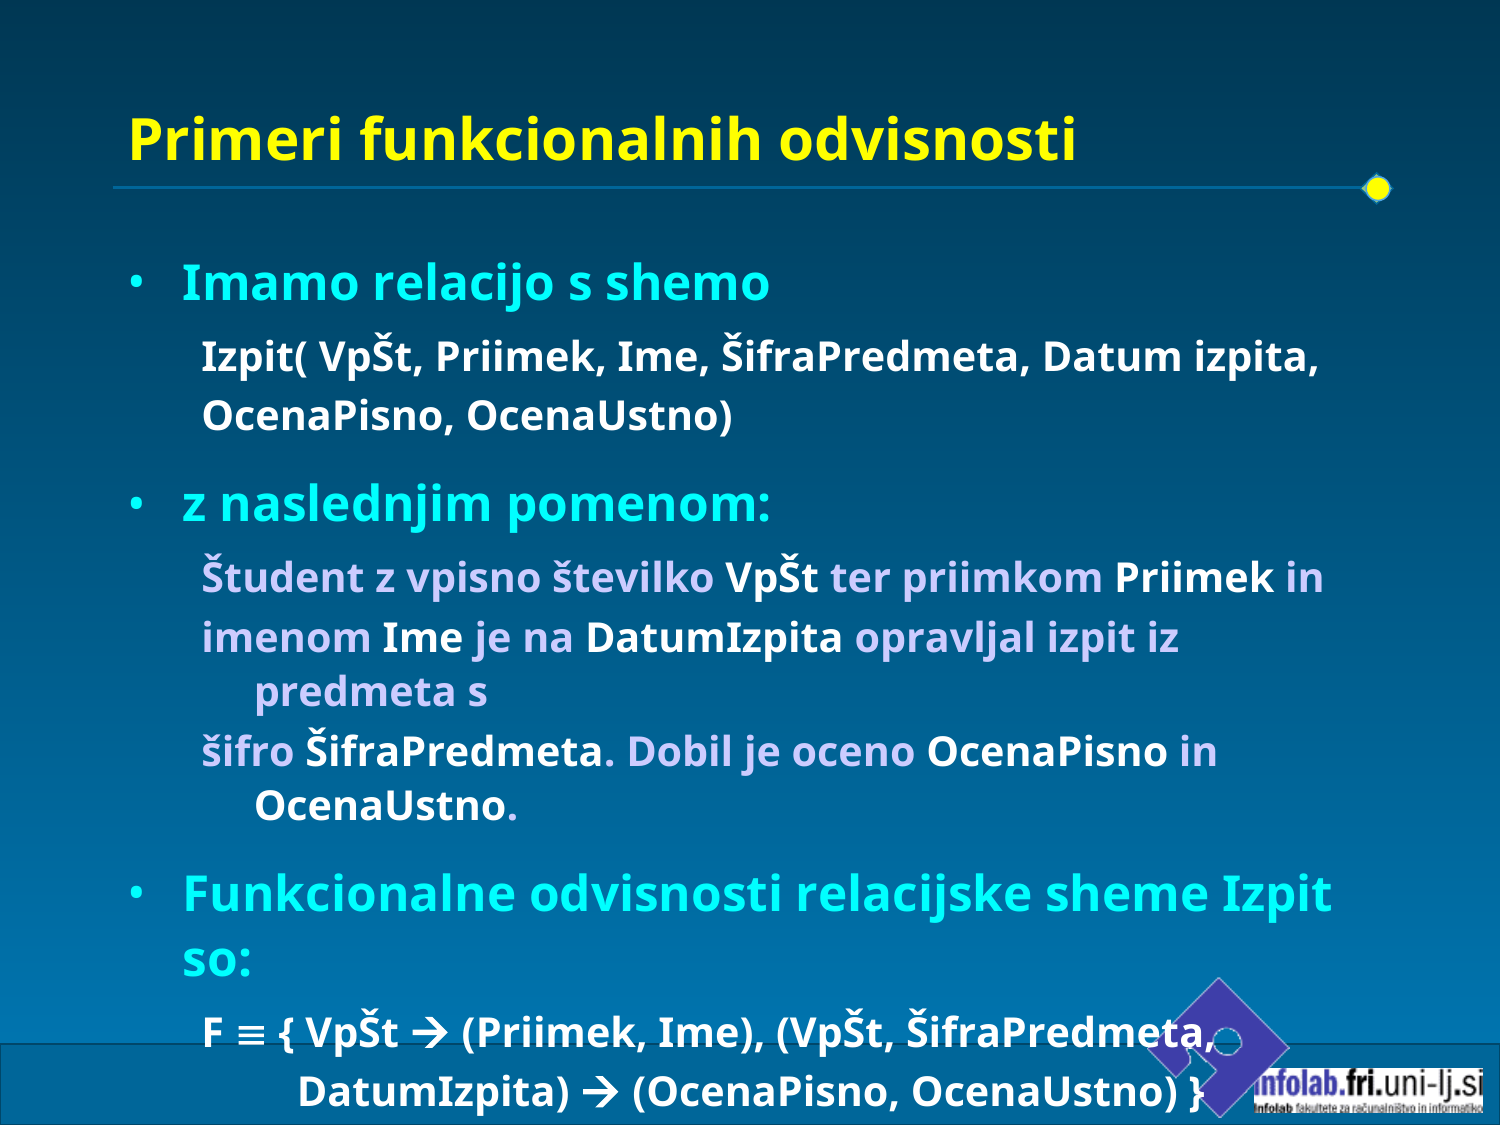

# Primeri funkcionalnih odvisnosti
Imamo relacijo s shemo
Izpit( VpŠt, Priimek, Ime, ŠifraPredmeta, Datum izpita,
OcenaPisno, OcenaUstno)
z naslednjim pomenom:
Študent z vpisno številko VpŠt ter priimkom Priimek in
imenom Ime je na DatumIzpita opravljal izpit iz predmeta s
šifro ŠifraPredmeta. Dobil je oceno OcenaPisno in OcenaUstno.
Funkcionalne odvisnosti relacijske sheme Izpit so:
F  { VpŠt  (Priimek, Ime), (VpŠt, ŠifraPredmeta,
	 DatumIzpita)  (OcenaPisno, OcenaUstno) }